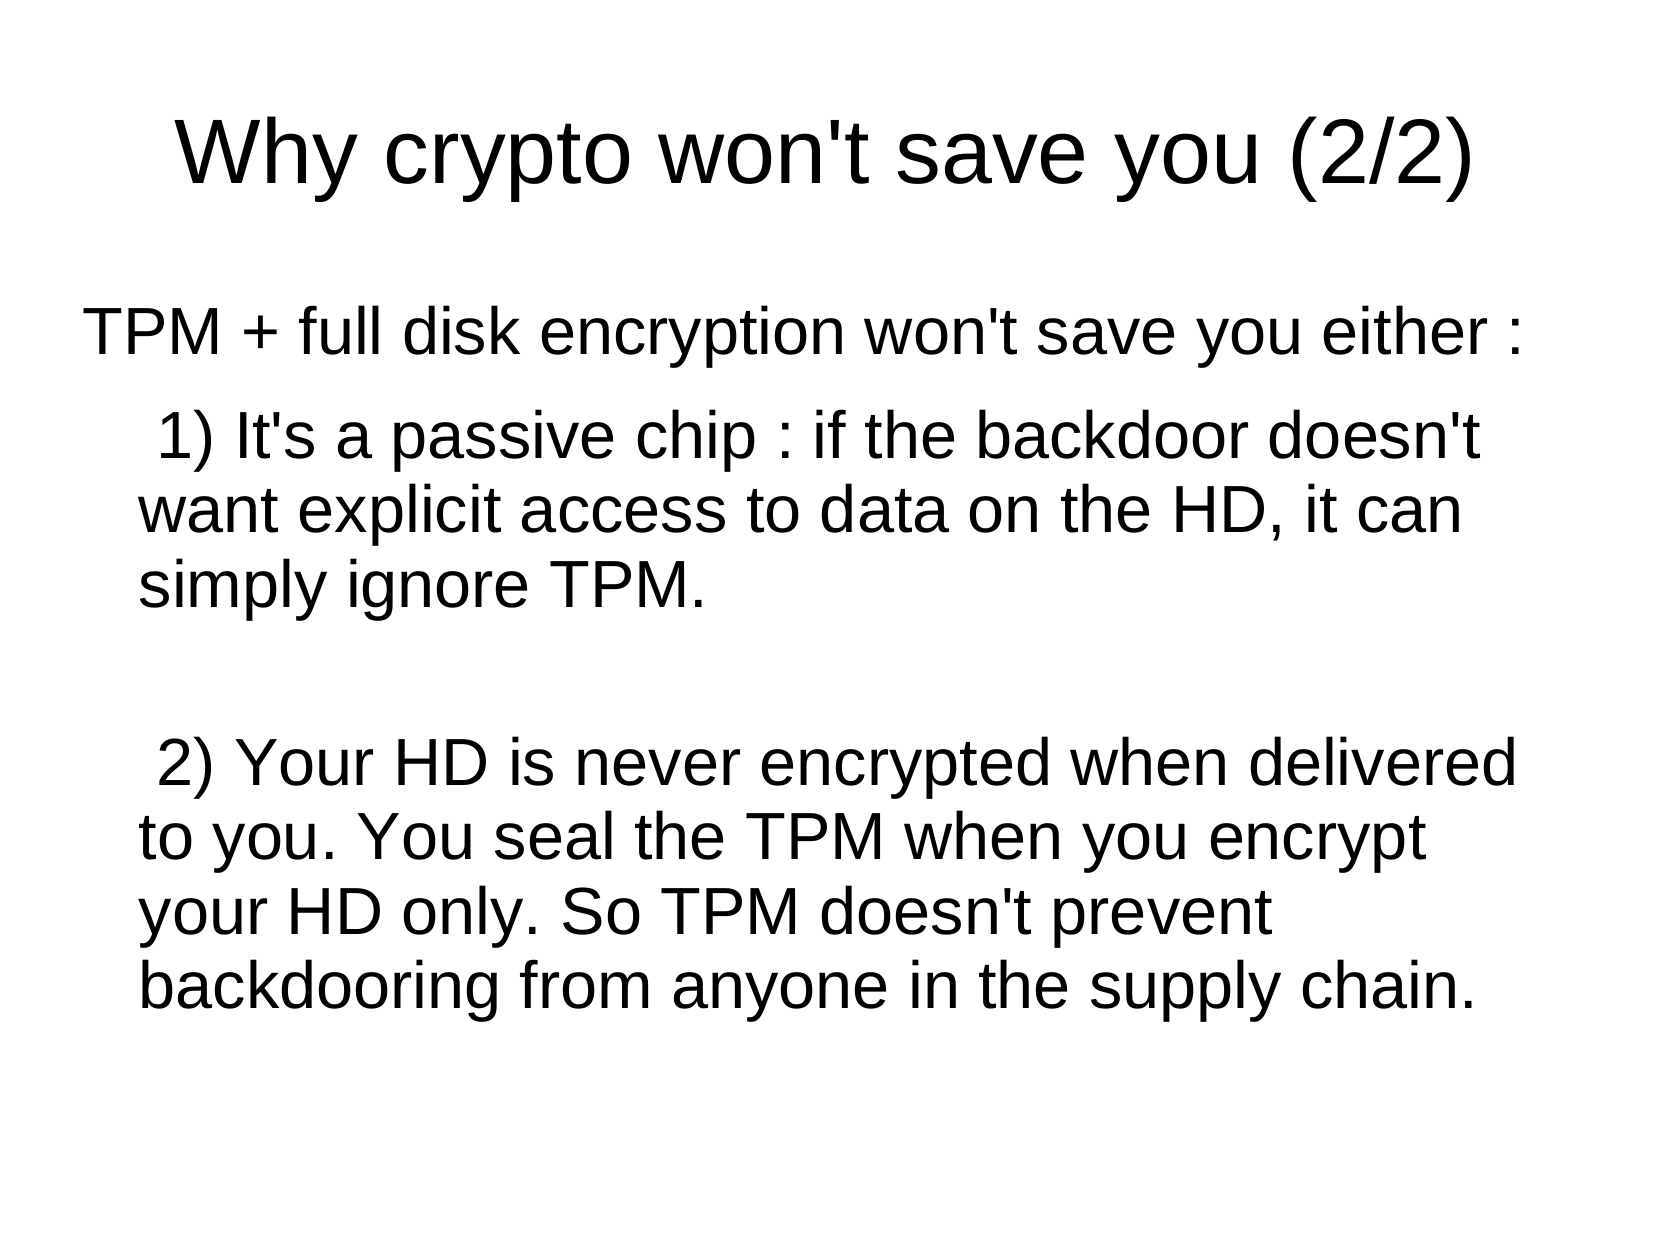

# Why crypto won't save you (2/2)
TPM + full disk encryption won't save you either :
 1) It's a passive chip : if the backdoor doesn't want explicit access to data on the HD, it can simply ignore TPM.
 2) Your HD is never encrypted when delivered to you. You seal the TPM when you encrypt your HD only. So TPM doesn't prevent backdooring from anyone in the supply chain.